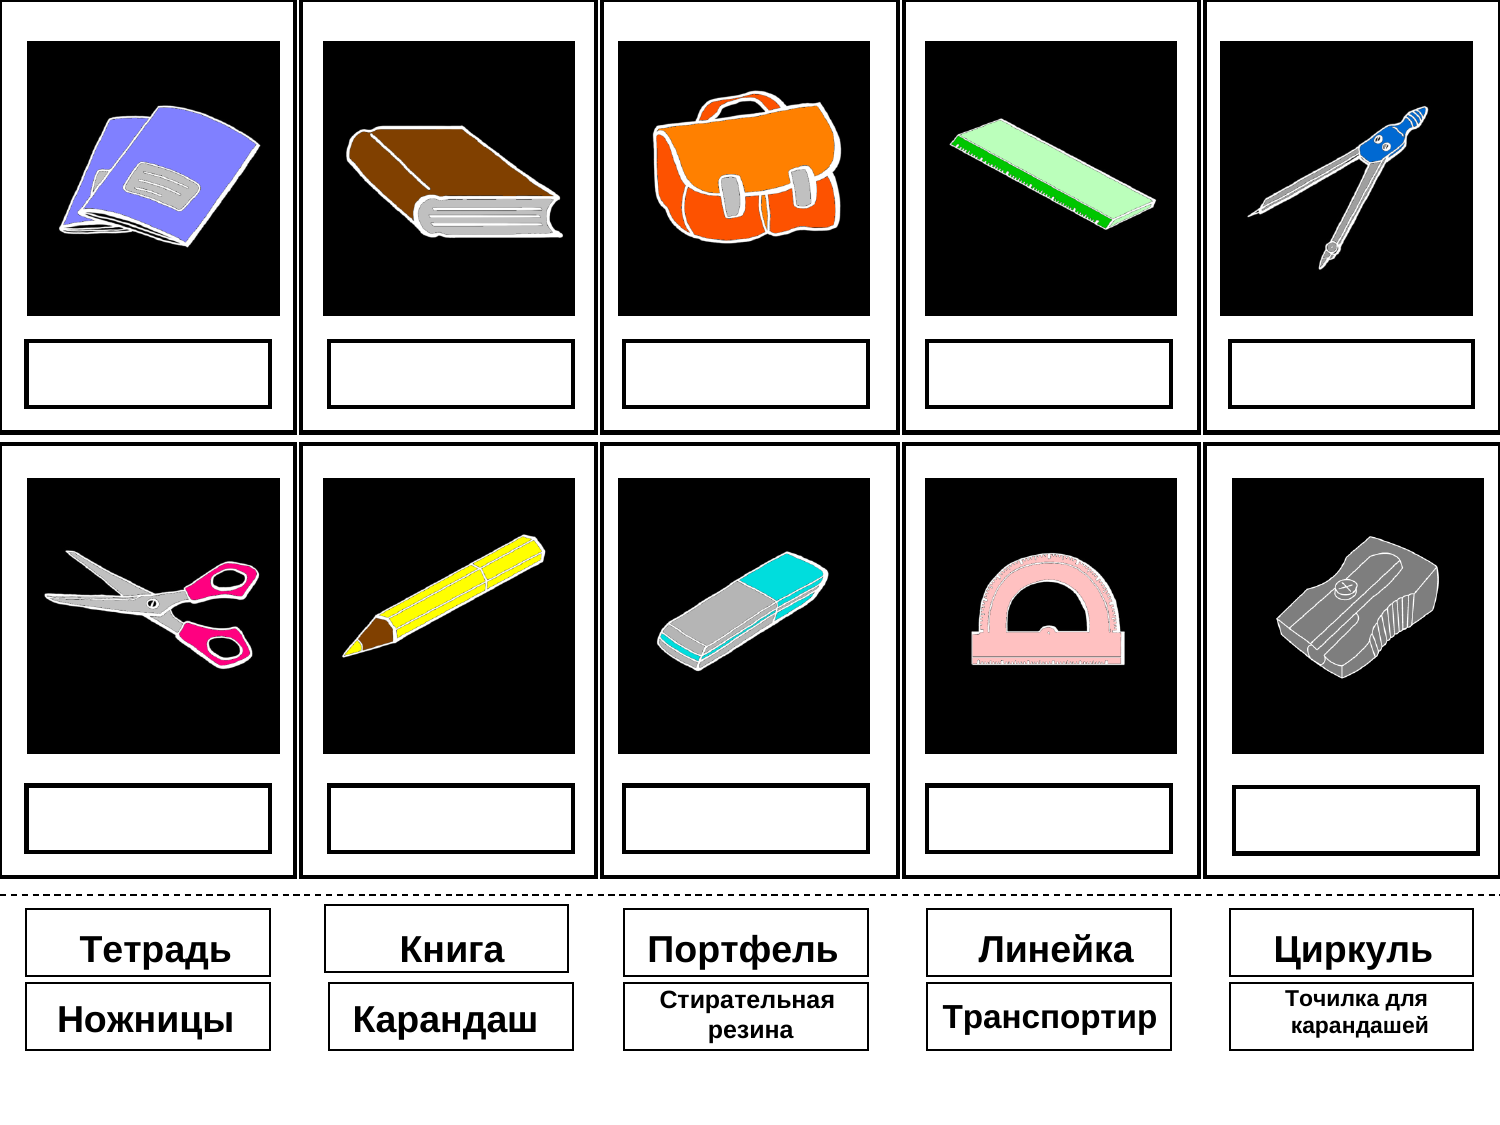

одевать
одевать
Тетрадь
Книга
Портфель
Линейка
Циркуль
Стирательная
резина
Точилка для
карандашей
Ножницы
Карандаш
Транспортир